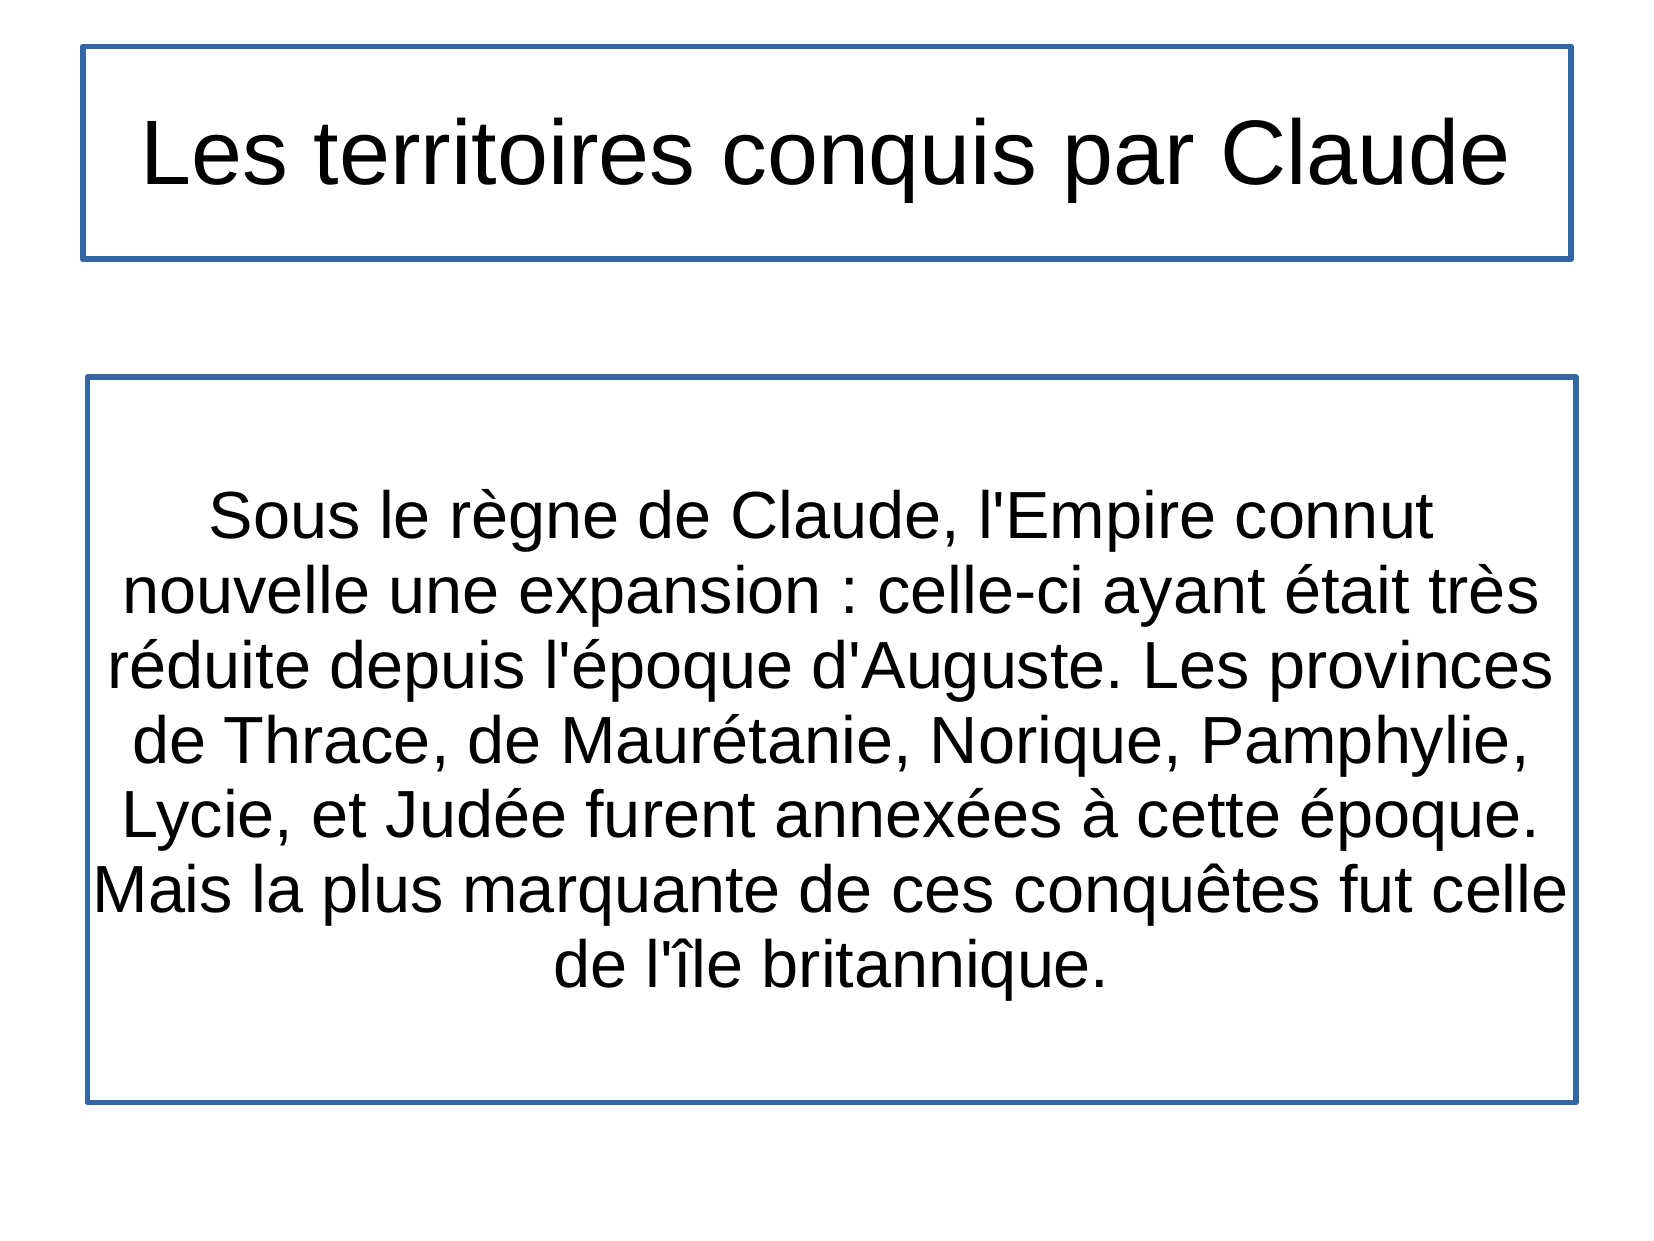

# Les territoires conquis par Claude
Sous le règne de Claude, l'Empire connut nouvelle une expansion : celle-ci ayant était très réduite depuis l'époque d'Auguste. Les provinces de Thrace, de Maurétanie, Norique, Pamphylie, Lycie, et Judée furent annexées à cette époque. Mais la plus marquante de ces conquêtes fut celle de l'île britannique.